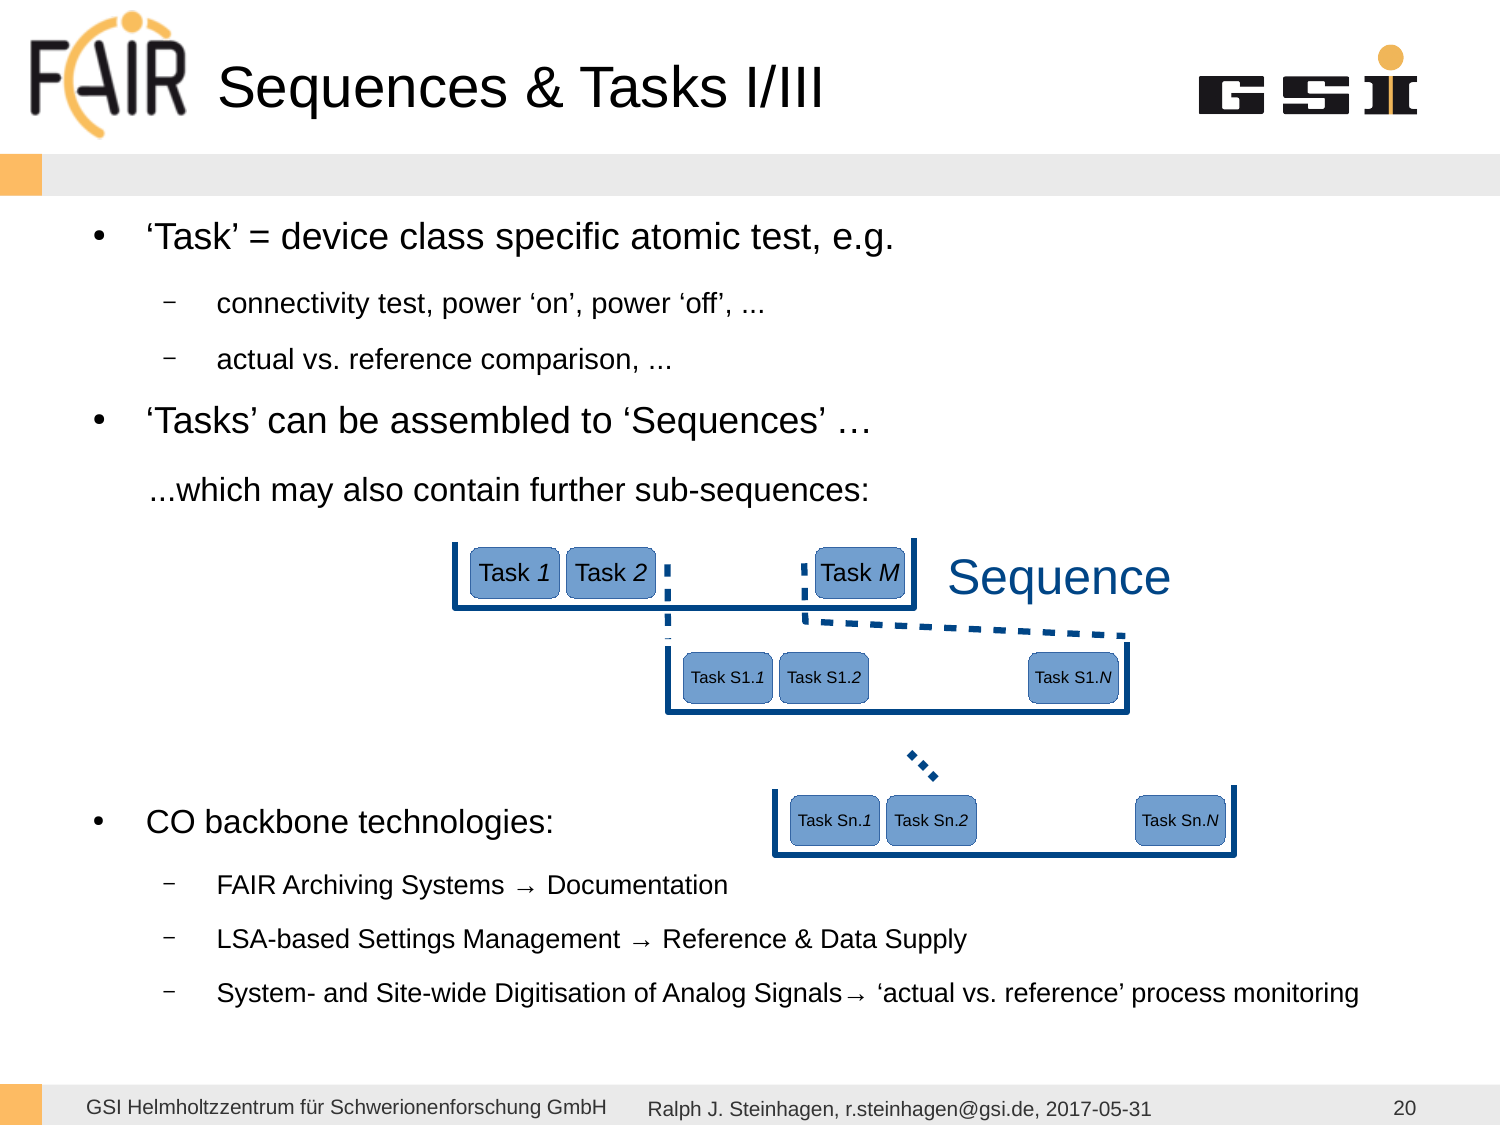

# Sequences & Tasks I/III
‘Task’ = device class specific atomic test, e.g.
connectivity test, power ‘on’, power ‘off’, ...
actual vs. reference comparison, ...
‘Tasks’ can be assembled to ‘Sequences’ …
 	...which may also contain further sub-sequences:
CO backbone technologies:
FAIR Archiving Systems → Documentation
LSA-based Settings Management → Reference & Data Supply
System- and Site-wide Digitisation of Analog Signals→ ‘actual vs. reference’ process monitoring
Sequence
Task 1
Task 2
Task M
Task S1.1
Task S1.2
Task S1.N
...
Task Sn.1
Task Sn.2
Task Sn.N